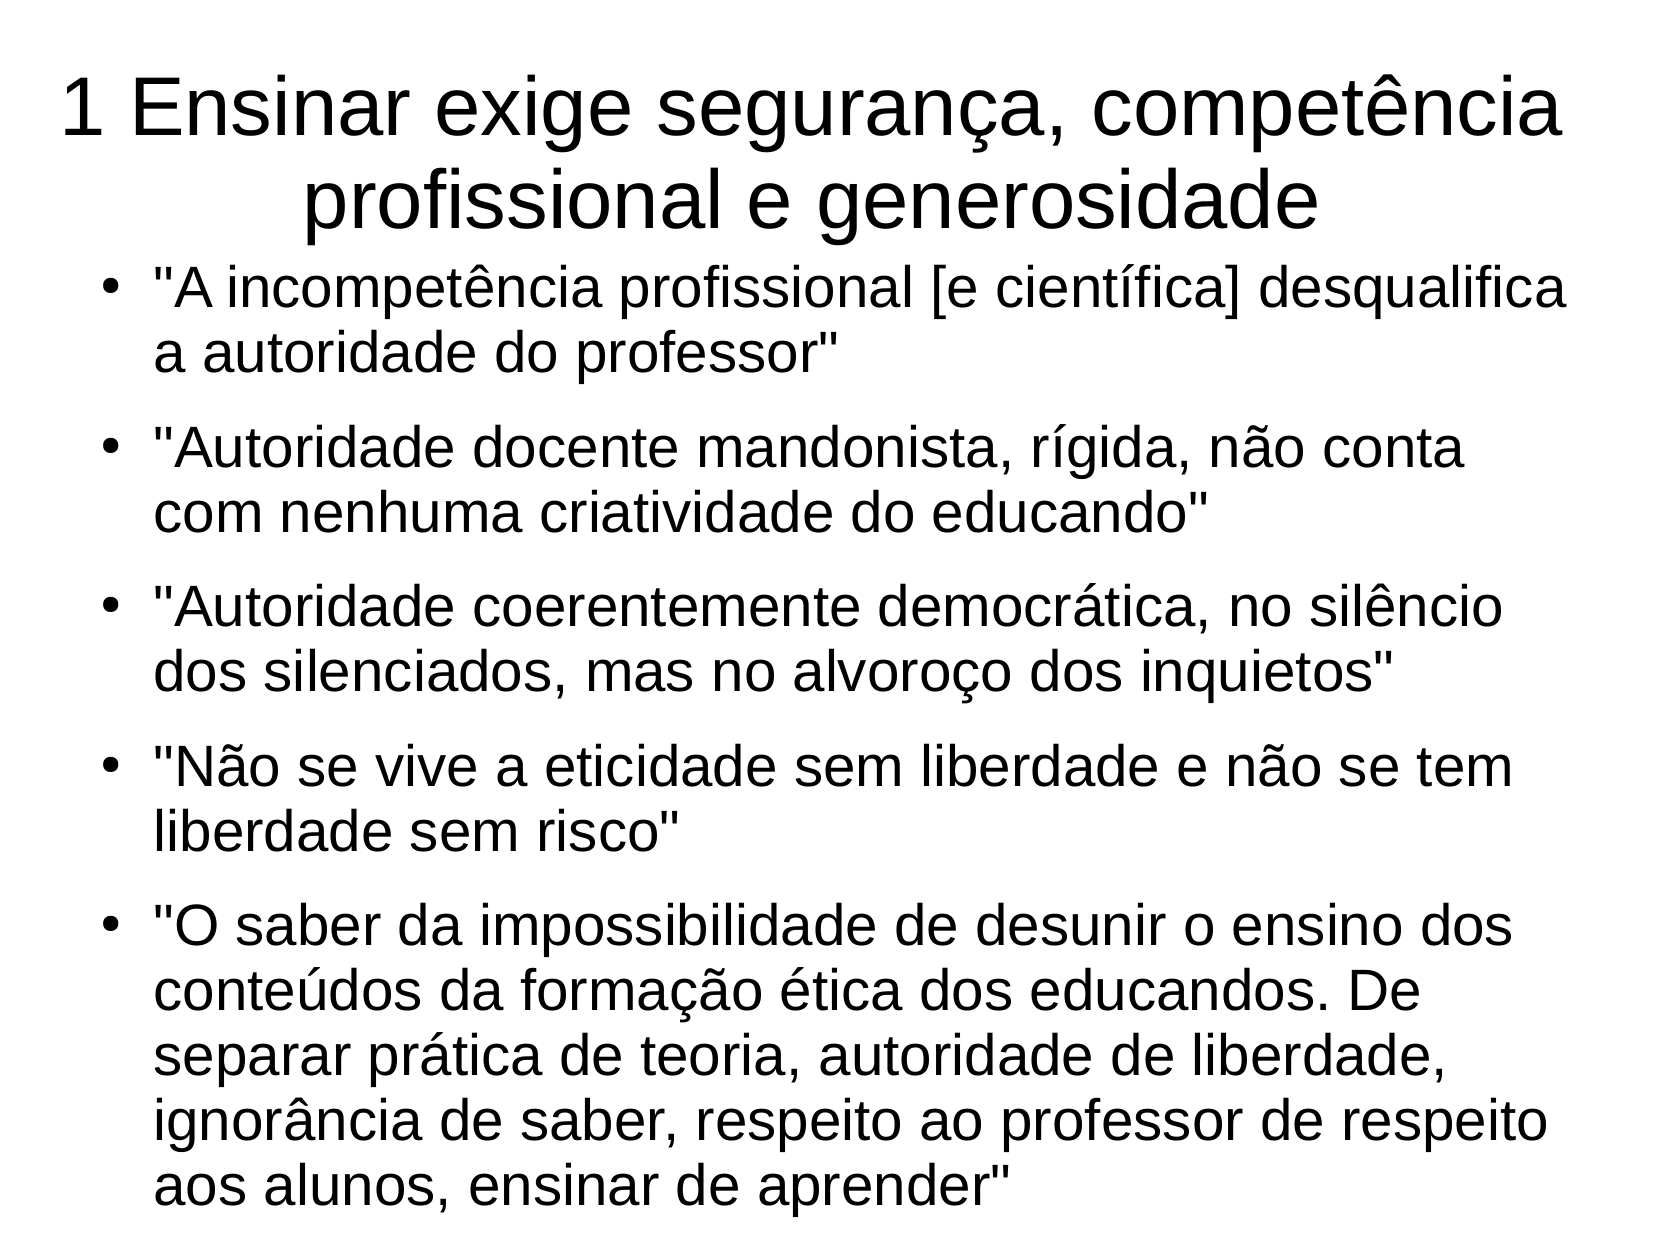

# 1 Ensinar exige segurança, competência profissional e generosidade
"A incompetência profissional [e científica] desqualifica a autoridade do professor"
"Autoridade docente mandonista, rígida, não conta com nenhuma criatividade do educando"
"Autoridade coerentemente democrática, no silêncio dos silenciados, mas no alvoroço dos inquietos"
"Não se vive a eticidade sem liberdade e não se tem liberdade sem risco"
"O saber da impossibilidade de desunir o ensino dos conteúdos da formação ética dos educandos. De separar prática de teoria, autoridade de liberdade, ignorância de saber, respeito ao professor de respeito aos alunos, ensinar de aprender"